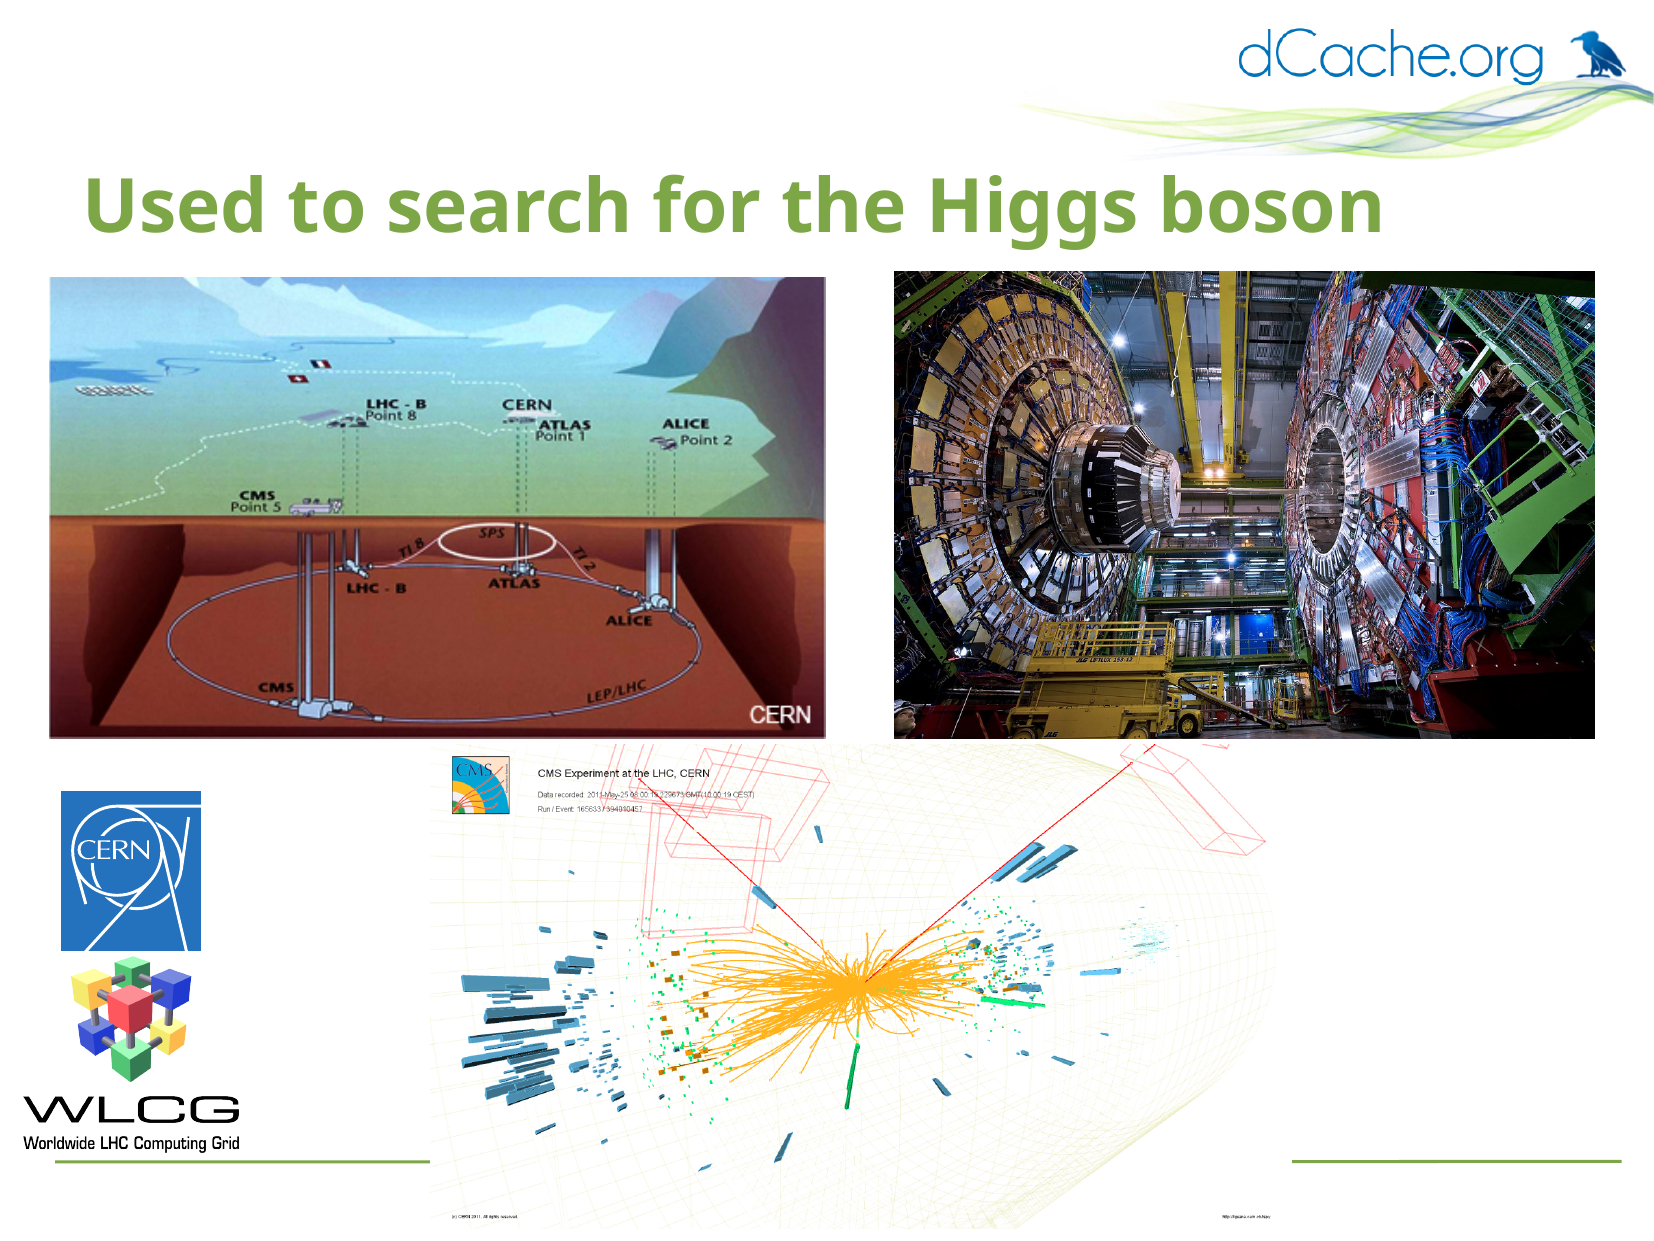

# Used to search for the Higgs boson